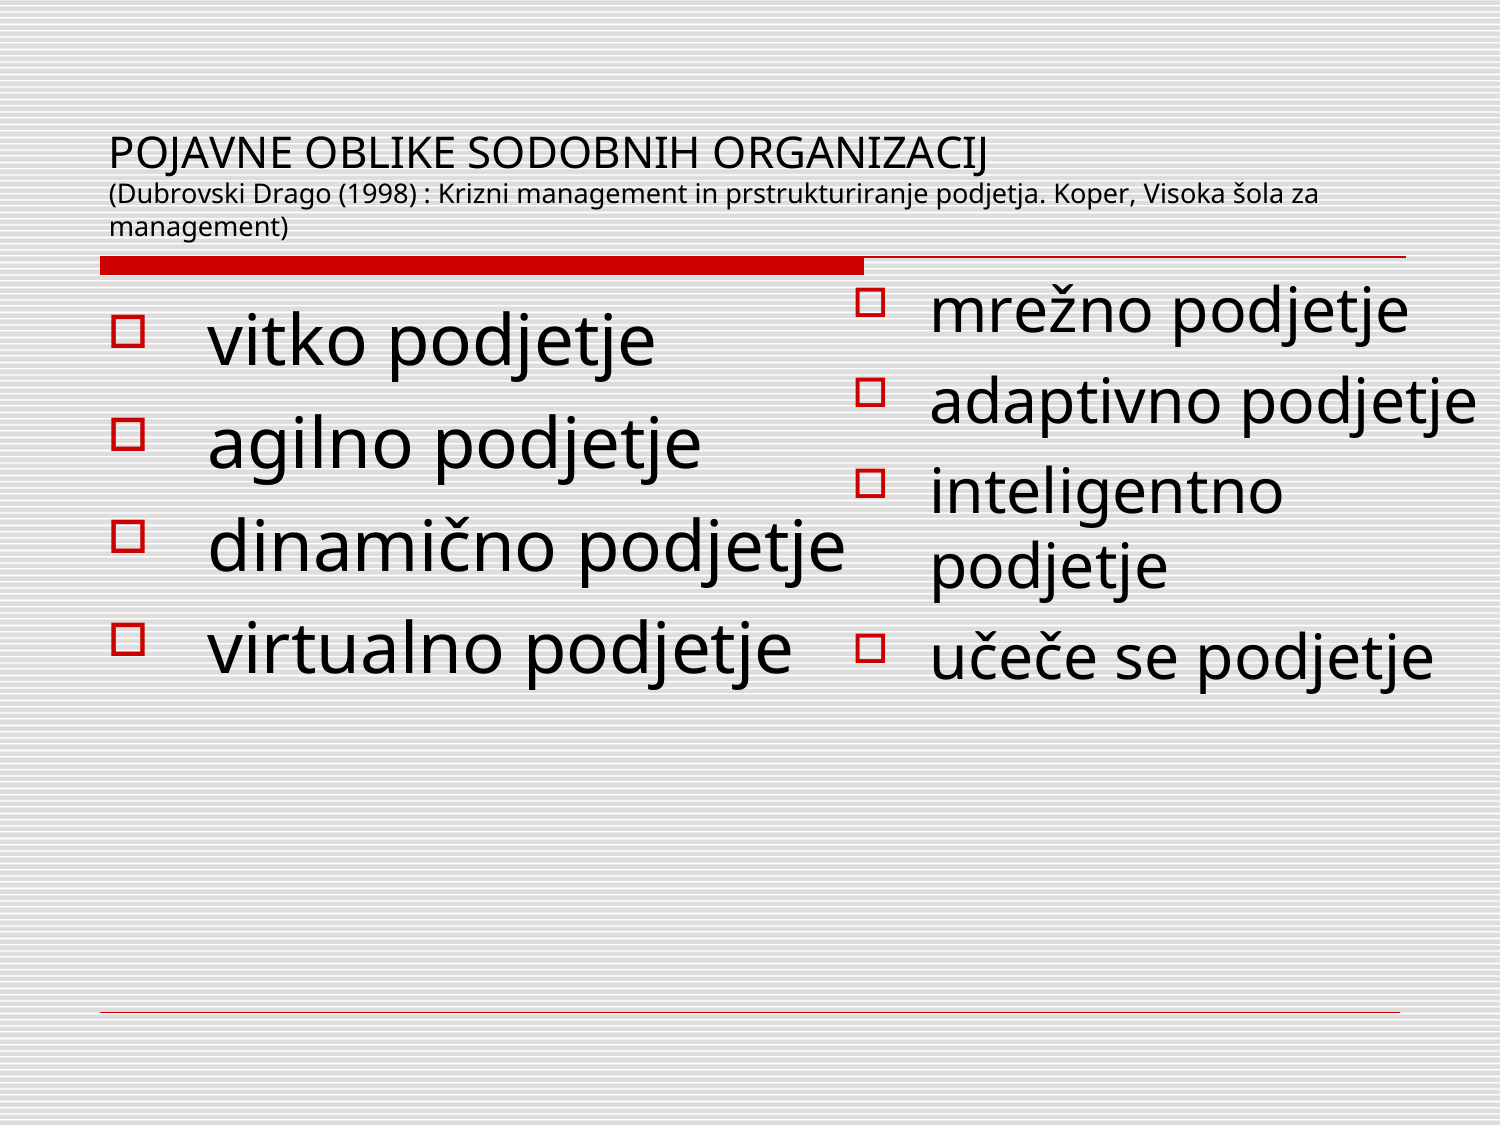

# POJAVNE OBLIKE SODOBNIH ORGANIZACIJ (Dubrovski Drago (1998) : Krizni management in prstrukturiranje podjetja. Koper, Visoka šola za management)
mrežno podjetje
adaptivno podjetje
inteligentno podjetje
učeče se podjetje
vitko podjetje
agilno podjetje
dinamično podjetje
virtualno podjetje